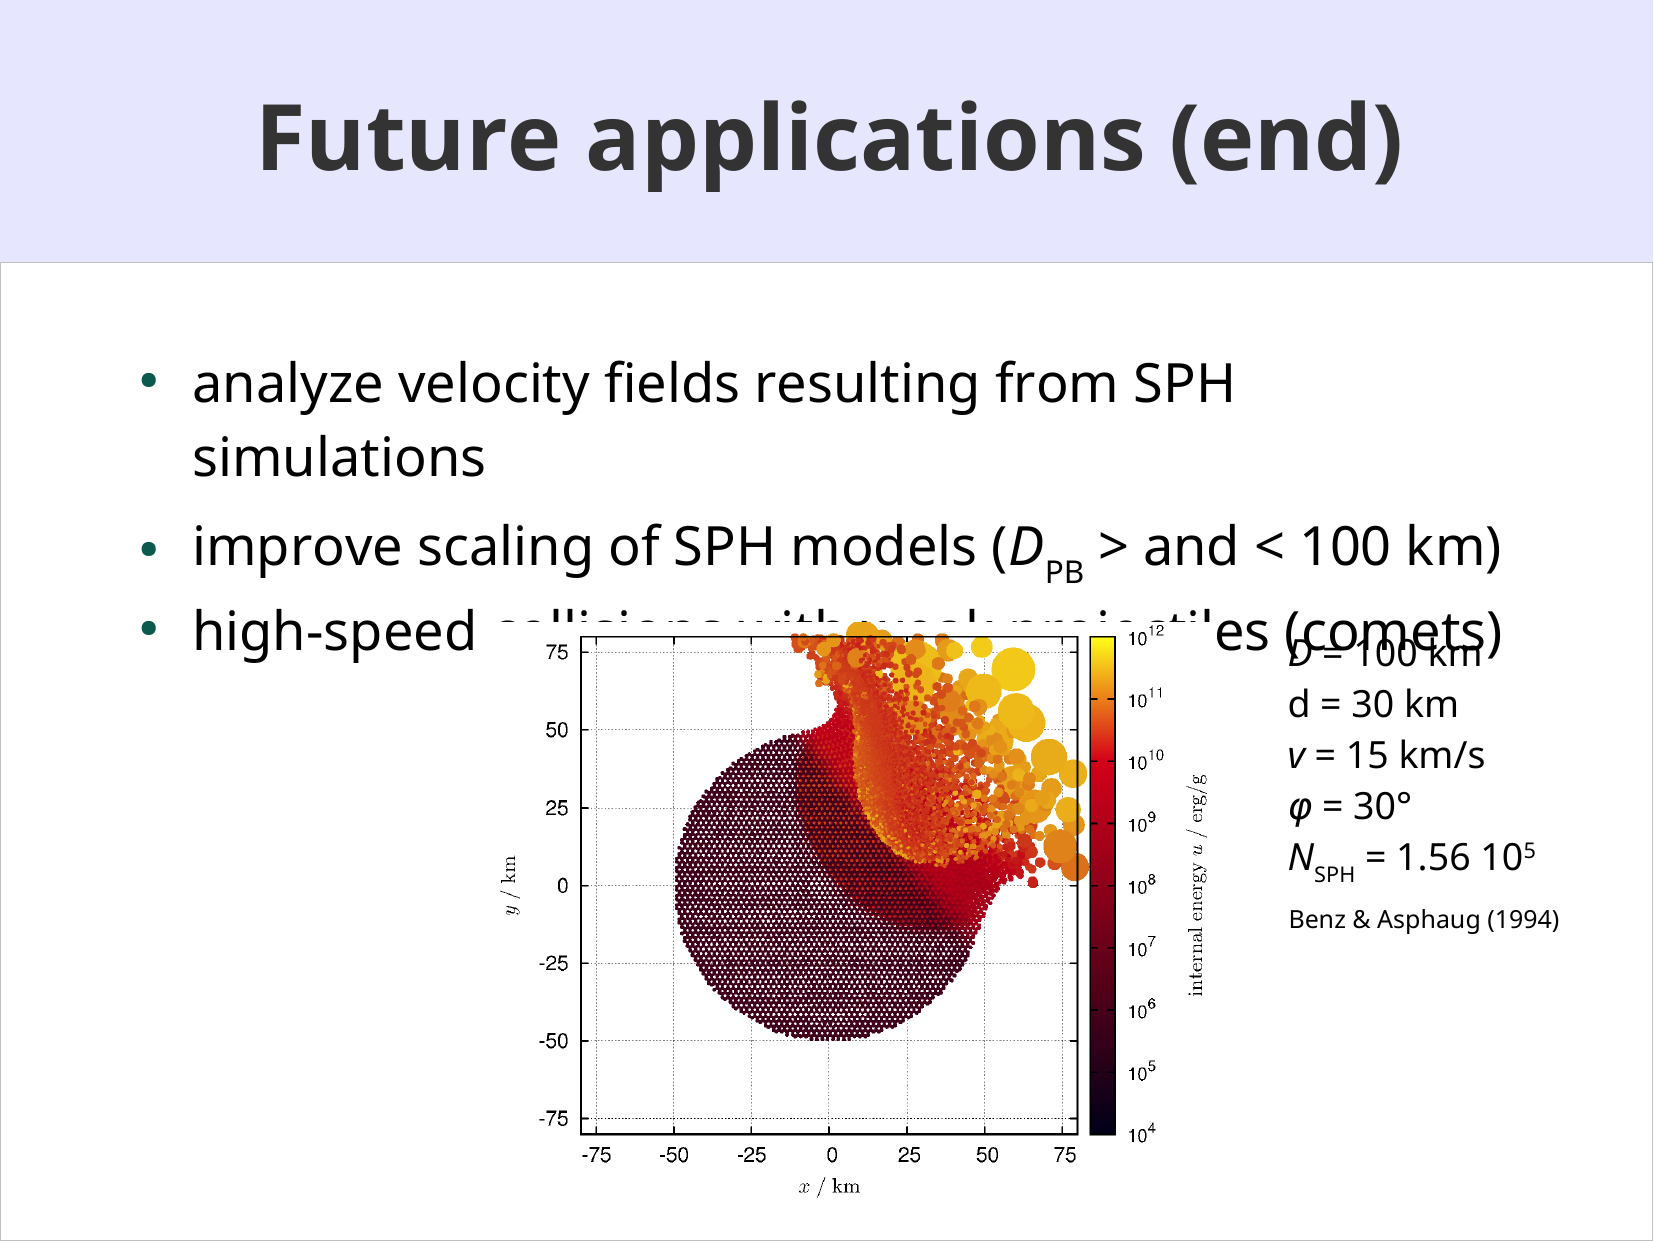

# Future applications (end)
analyze velocity fields resulting from SPH simulations
improve scaling of SPH models (DPB > and < 100 km)
high-speed collisions with weak projectiles (comets)
D = 100 km
d = 30 km
v = 15 km/s
φ = 30°
NSPH = 1.56 105
Benz & Asphaug (1994)